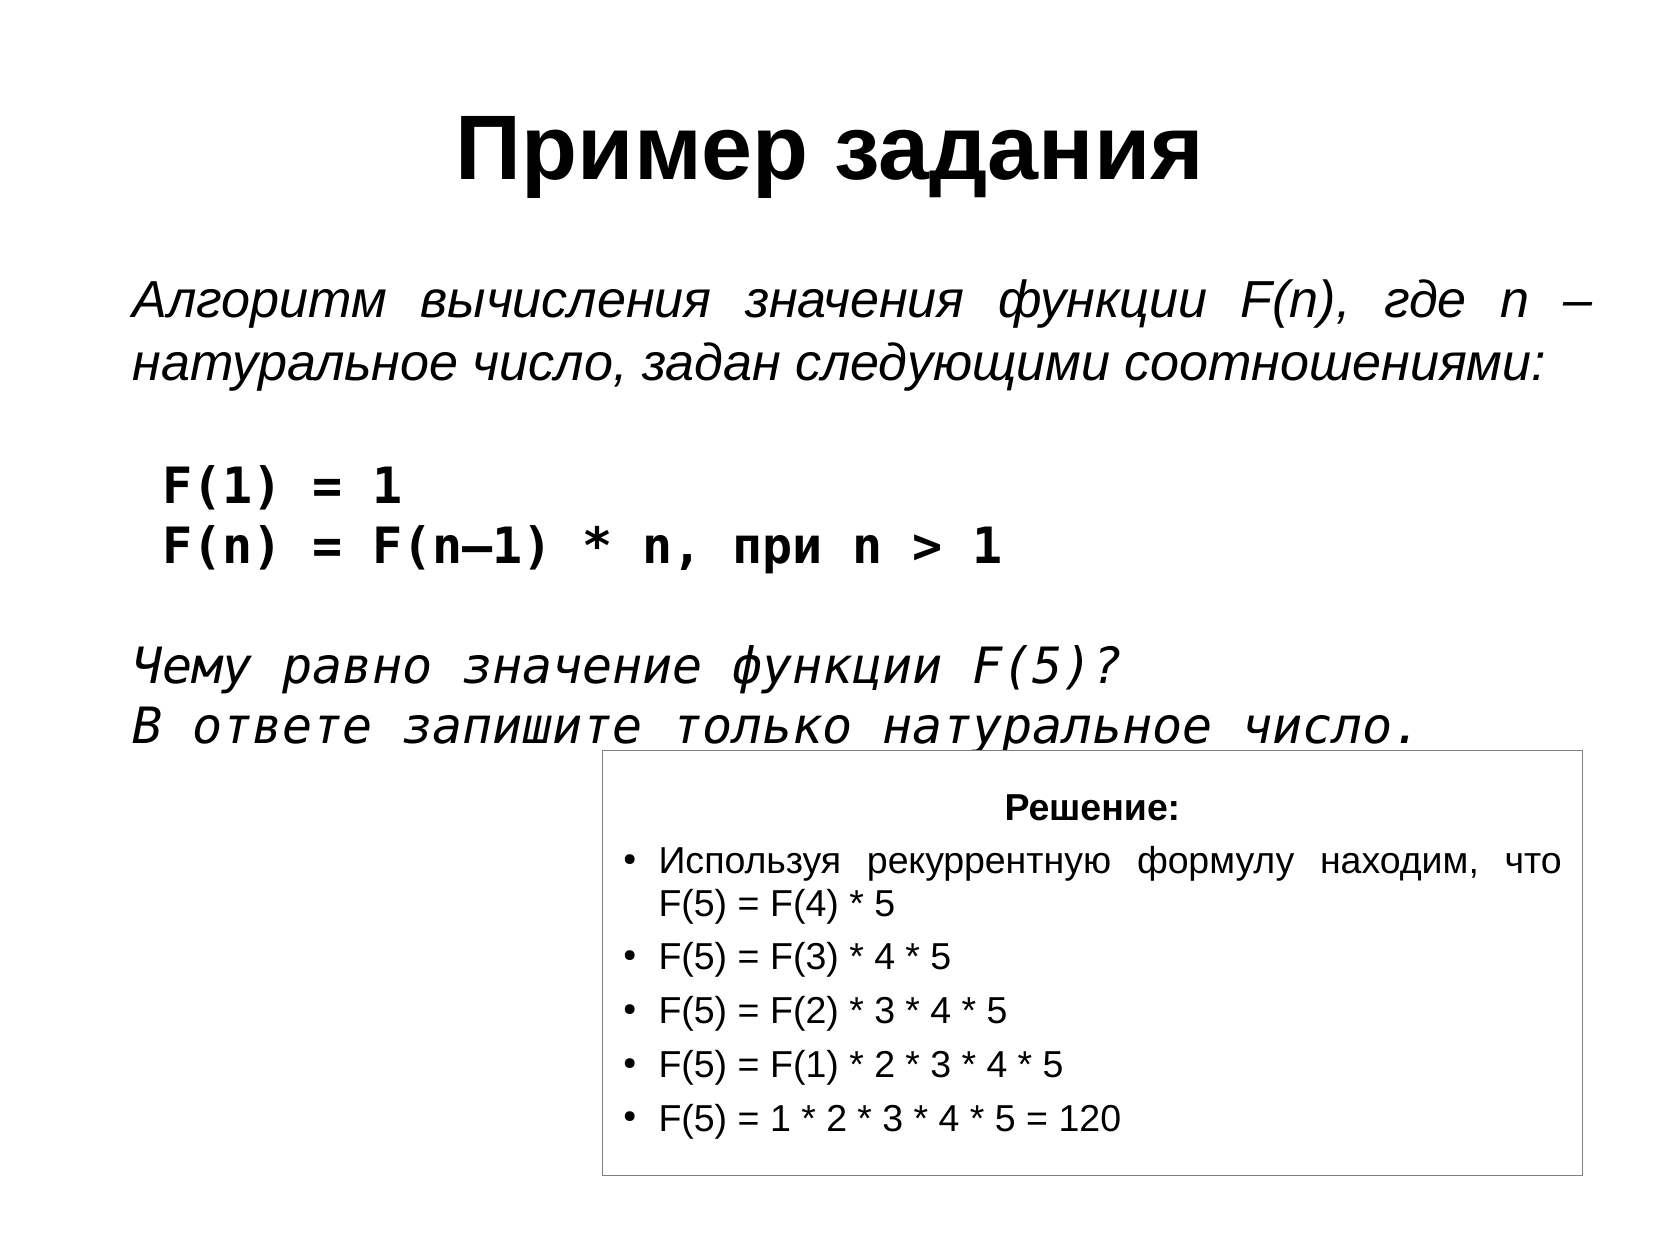

# Пример задания
Алгоритм вычисления значения функции F(n), где n – натуральное число, задан следующими соотношениями:
F(1) = 1
F(n) = F(n–1) * n, при n > 1
Чему равно значение функции F(5)?
В ответе запишите только натуральное число.
Решение:
Используя рекуррентную формулу находим, что F(5) = F(4) * 5
F(5) = F(3) * 4 * 5
F(5) = F(2) * 3 * 4 * 5
F(5) = F(1) * 2 * 3 * 4 * 5
F(5) = 1 * 2 * 3 * 4 * 5 = 120